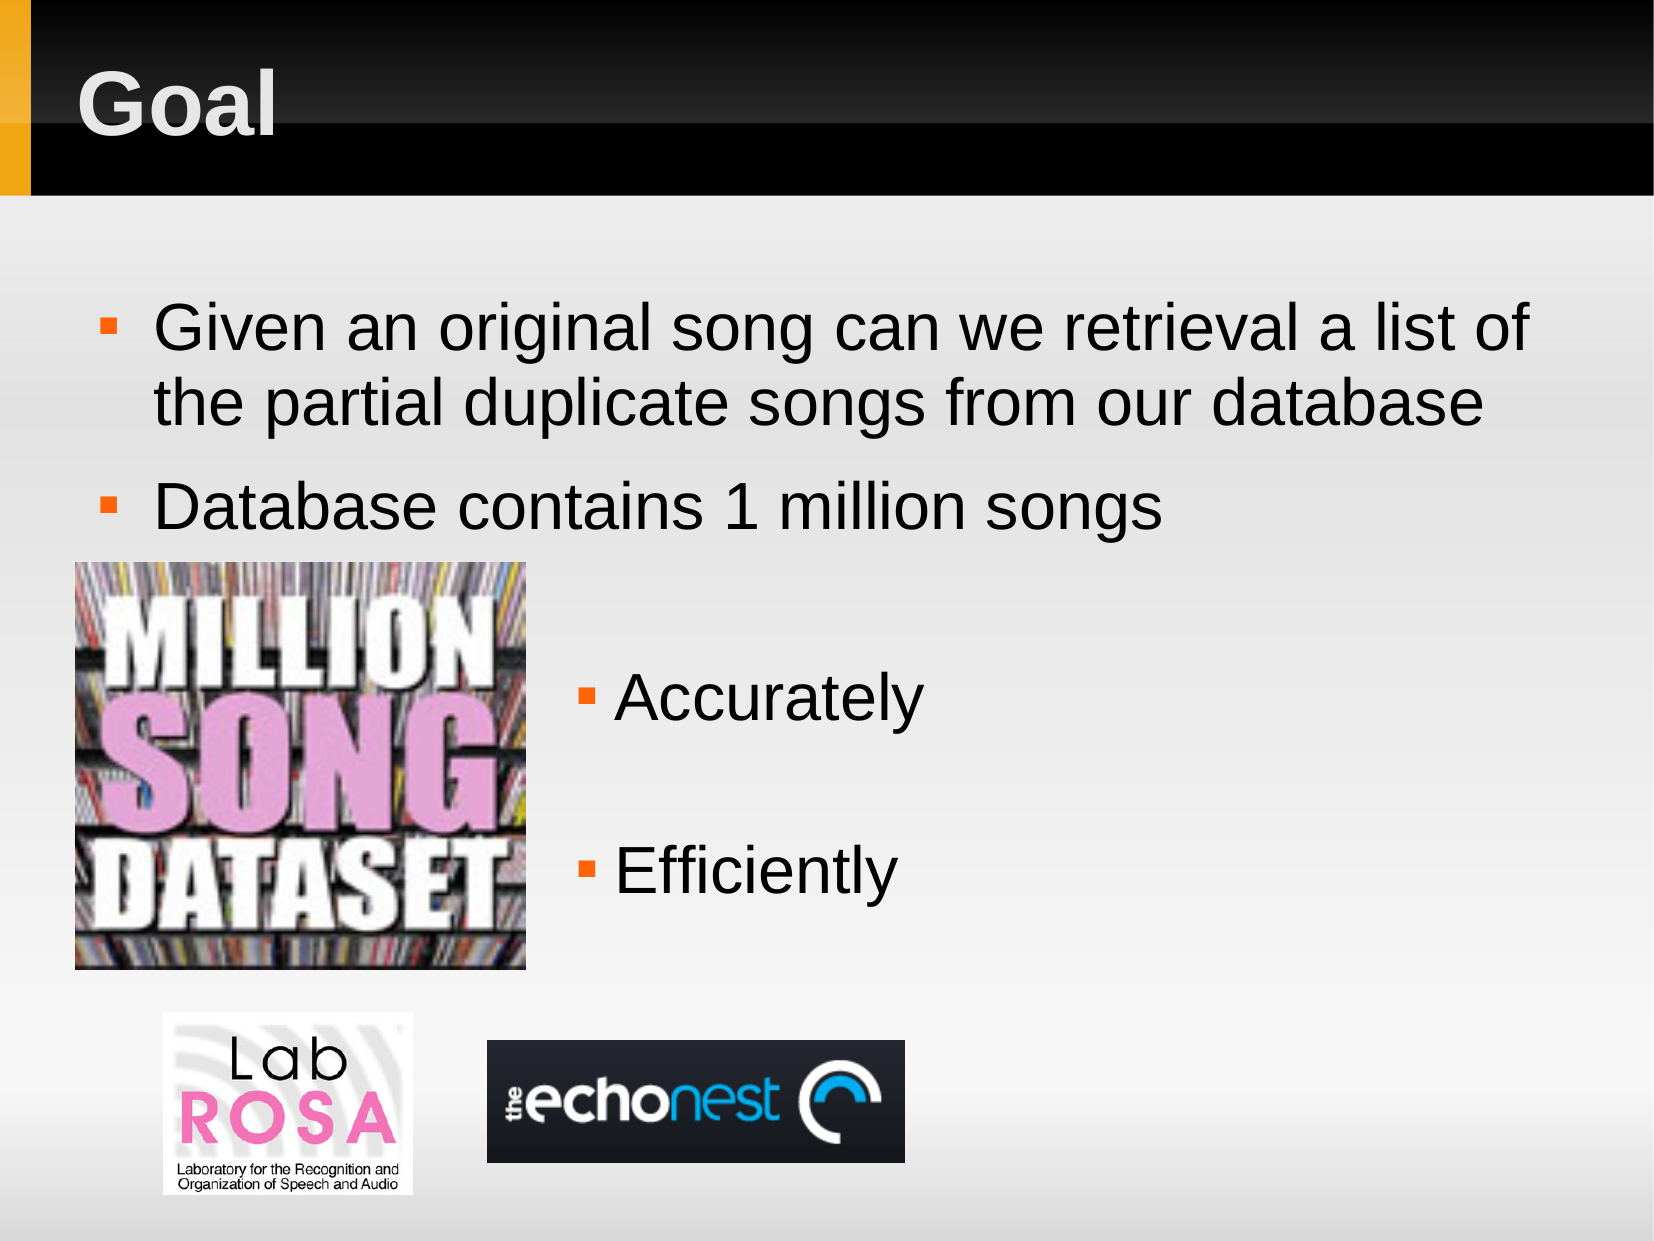

# Goal
Given an original song can we retrieval a list of the partial duplicate songs from our database
Database contains 1 million songs
Accurately
Efficiently